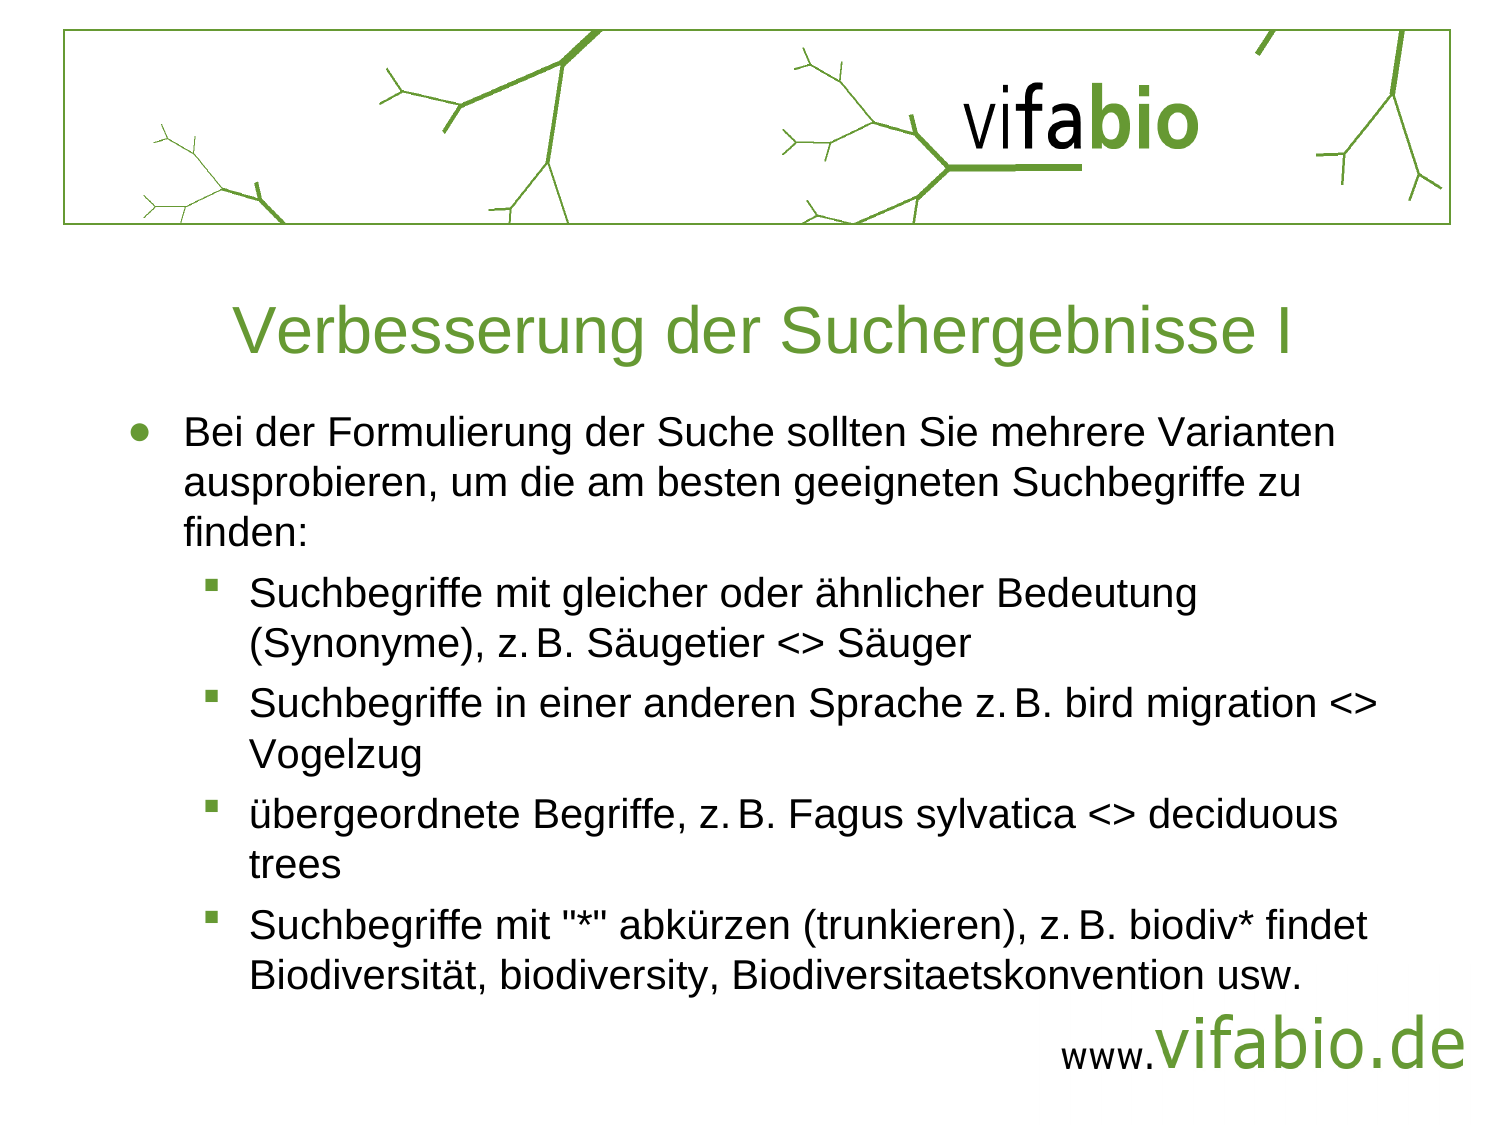

# Verbesserung der Suchergebnisse I
Bei der Formulierung der Suche sollten Sie mehrere Varianten ausprobieren, um die am besten geeigneten Suchbegriffe zu finden:
Suchbegriffe mit gleicher oder ähnlicher Bedeutung (Synonyme), z. B. Säugetier <> Säuger
Suchbegriffe in einer anderen Sprache z. B. bird migration <> Vogelzug
übergeordnete Begriffe, z. B. Fagus sylvatica <> deciduous trees
Suchbegriffe mit "*" abkürzen (trunkieren), z. B. biodiv* findet Biodiversität, biodiversity, Biodiversitaetskonvention usw.